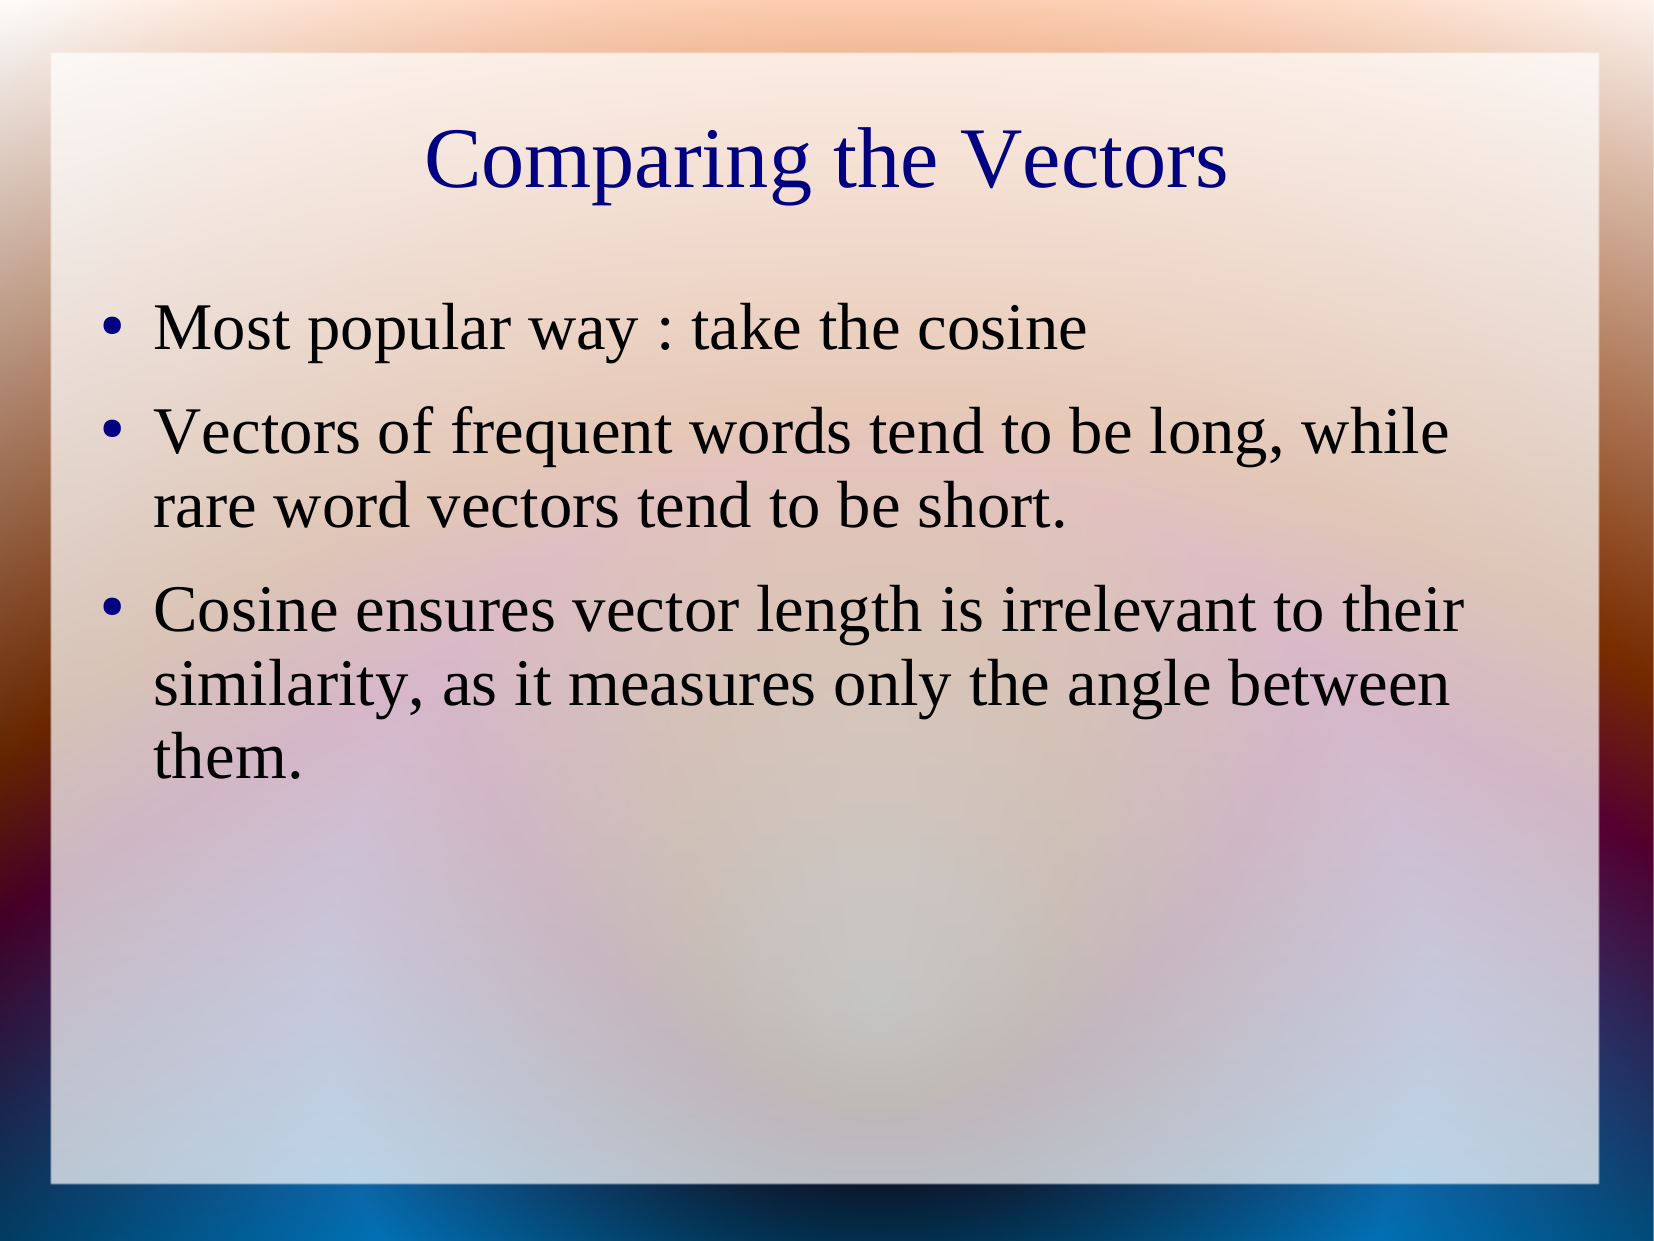

# Comparing the Vectors
Most popular way : take the cosine
Vectors of frequent words tend to be long, while rare word vectors tend to be short.
Cosine ensures vector length is irrelevant to their similarity, as it measures only the angle between them.